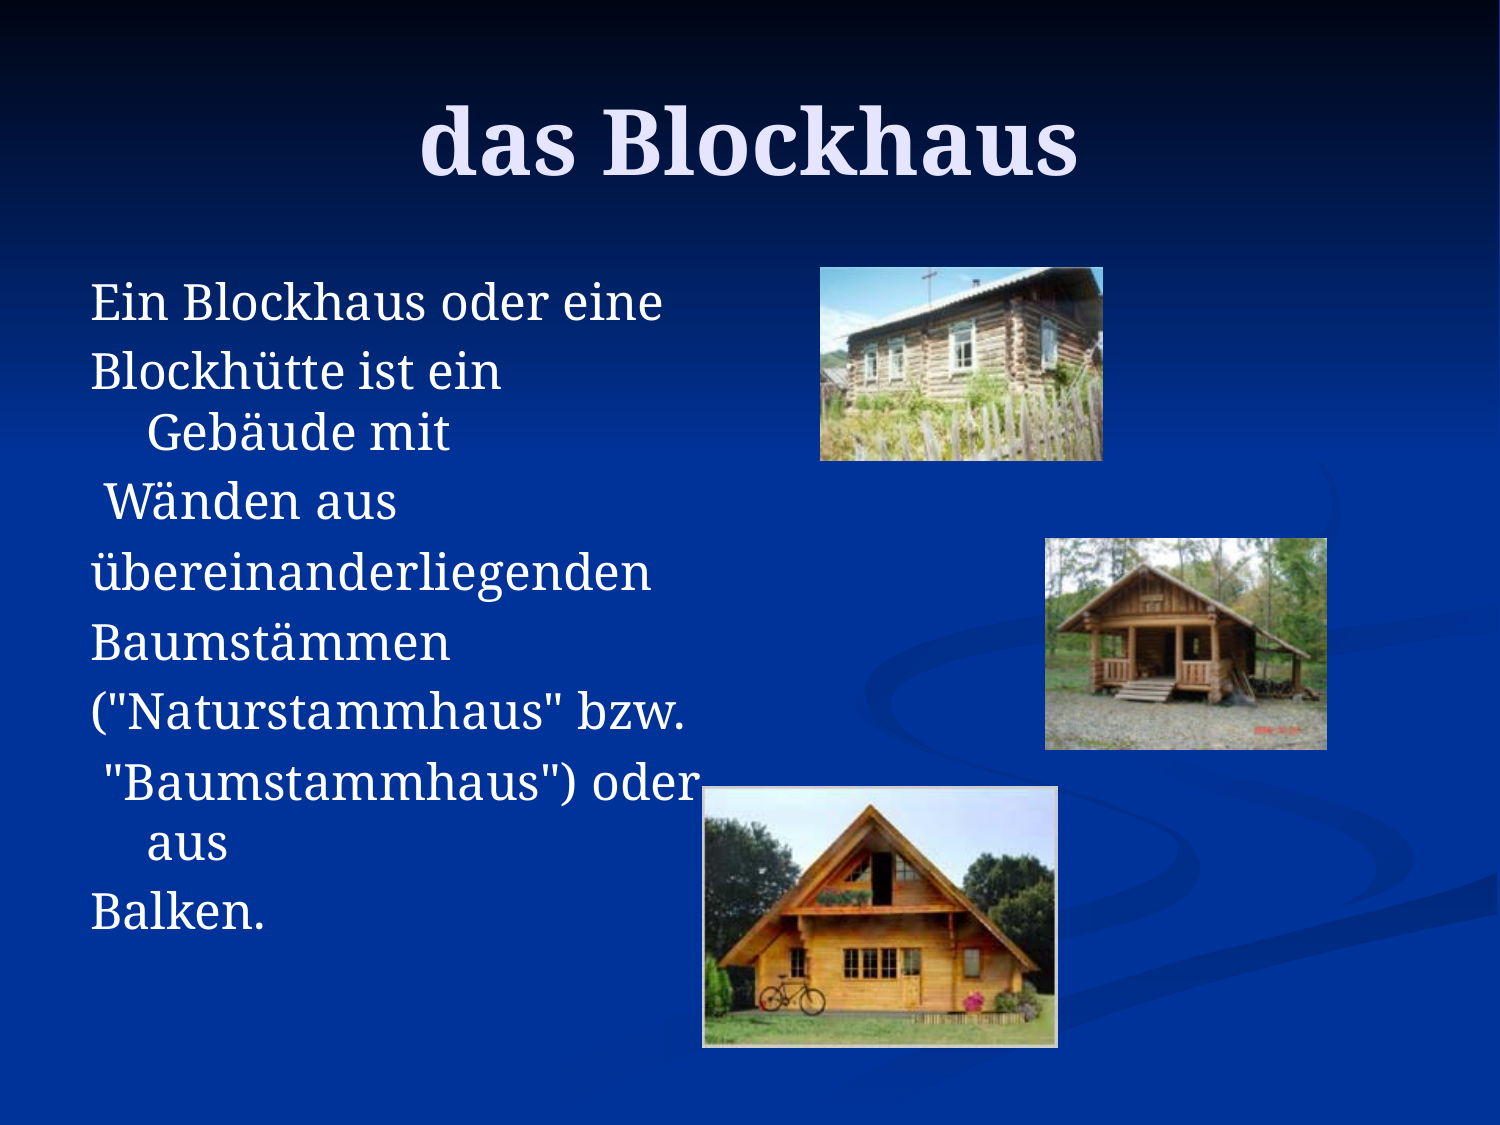

# das Blockhaus
Ein Blockhaus oder eine
Blockhütte ist ein Gebäude mit
 Wänden aus
übereinanderliegenden
Baumstämmen
("Naturstammhaus" bzw.
 "Baumstammhaus") oder aus
Balken.